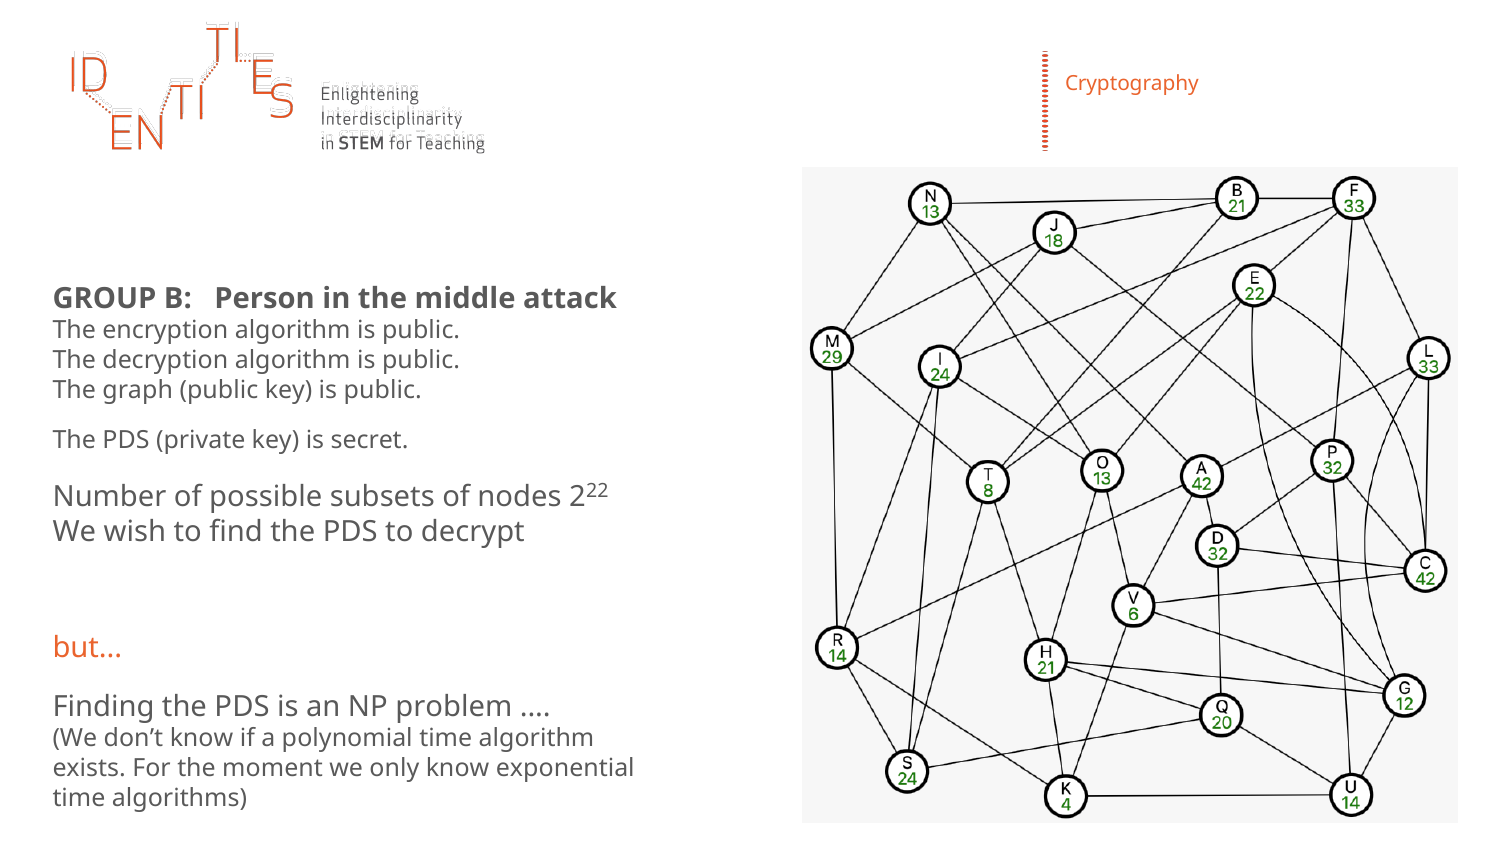

Cryptography
GROUP B: Person in the middle attack
The encryption algorithm is public.
The decryption algorithm is public.
The graph (public key) is public.
The PDS (private key) is secret.
Number of possible subsets of nodes 222
We wish to find the PDS to decrypt
but...
Finding the PDS is an NP problem ....
(We don’t know if a polynomial time algorithm exists. For the moment we only know exponential time algorithms)